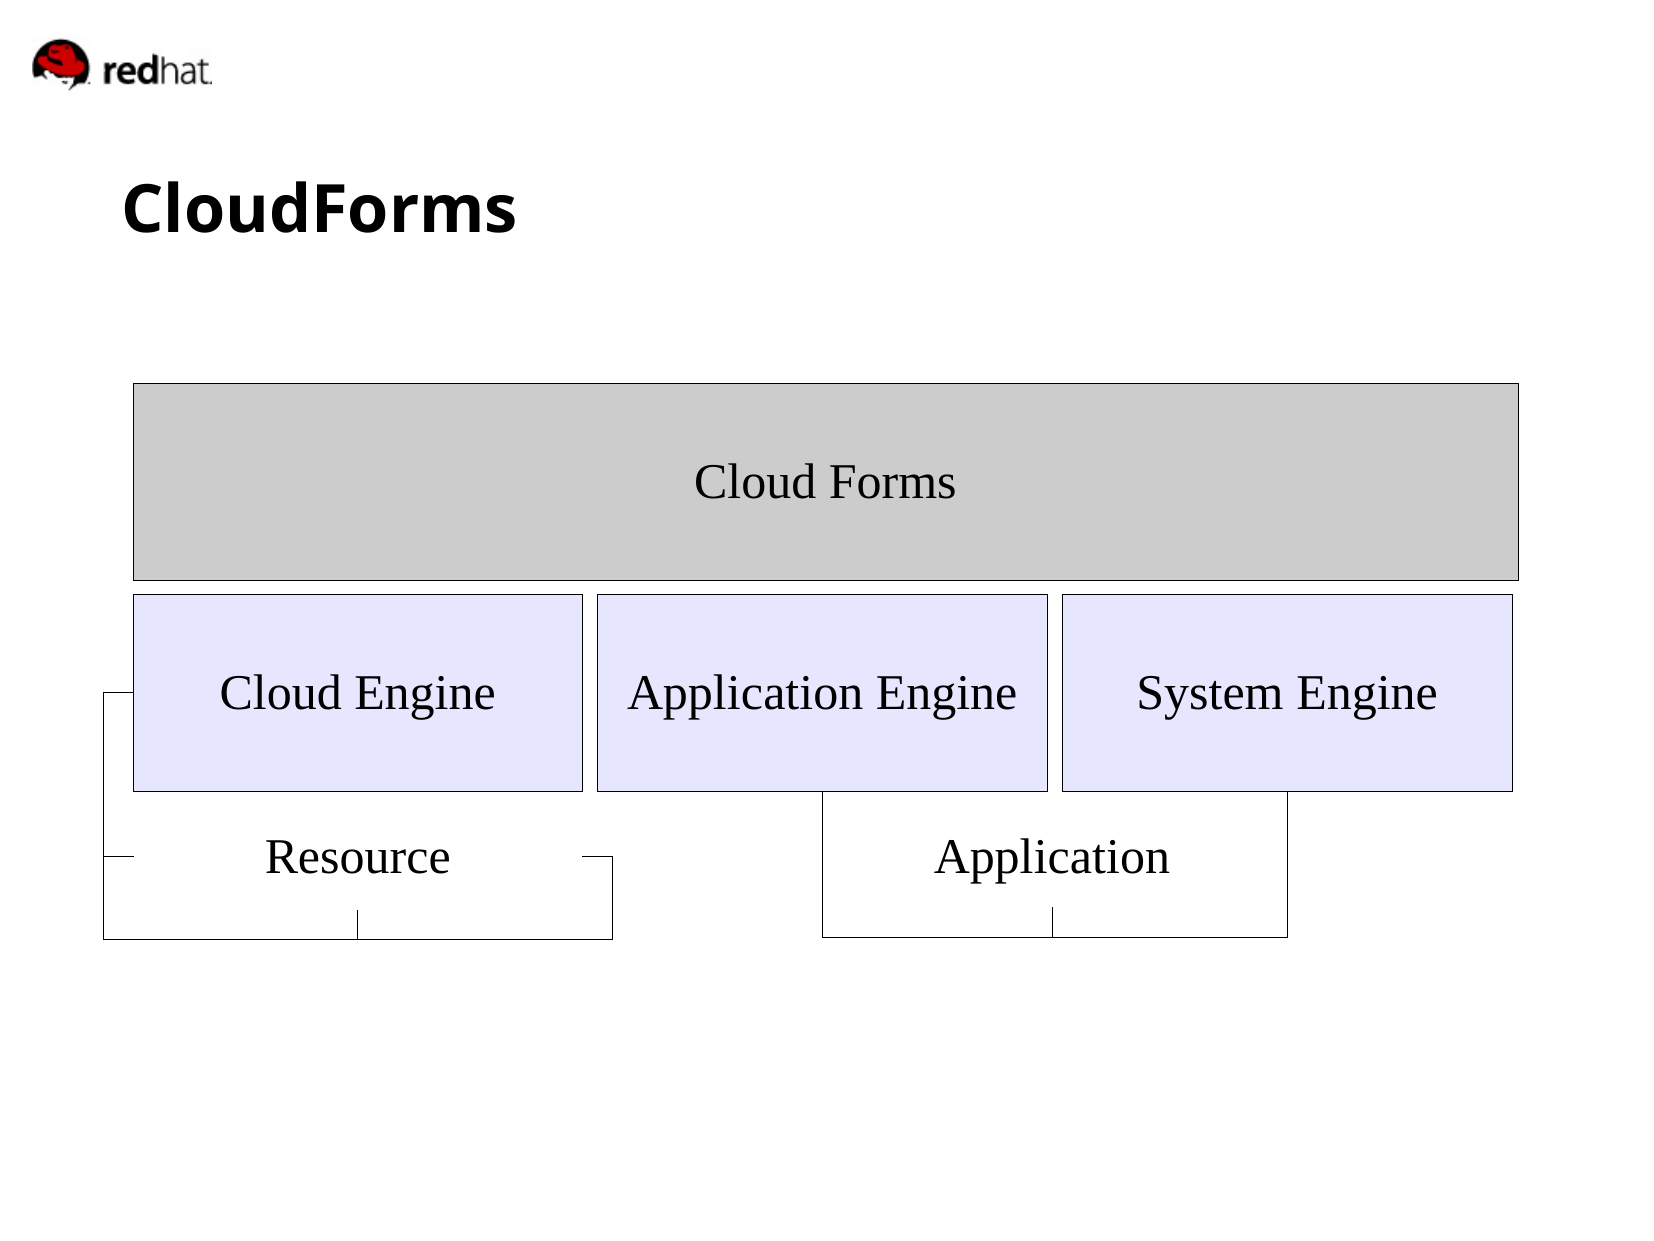

# CloudForms
Cloud Forms
Cloud Engine
Application Engine
System Engine
Resource
Application